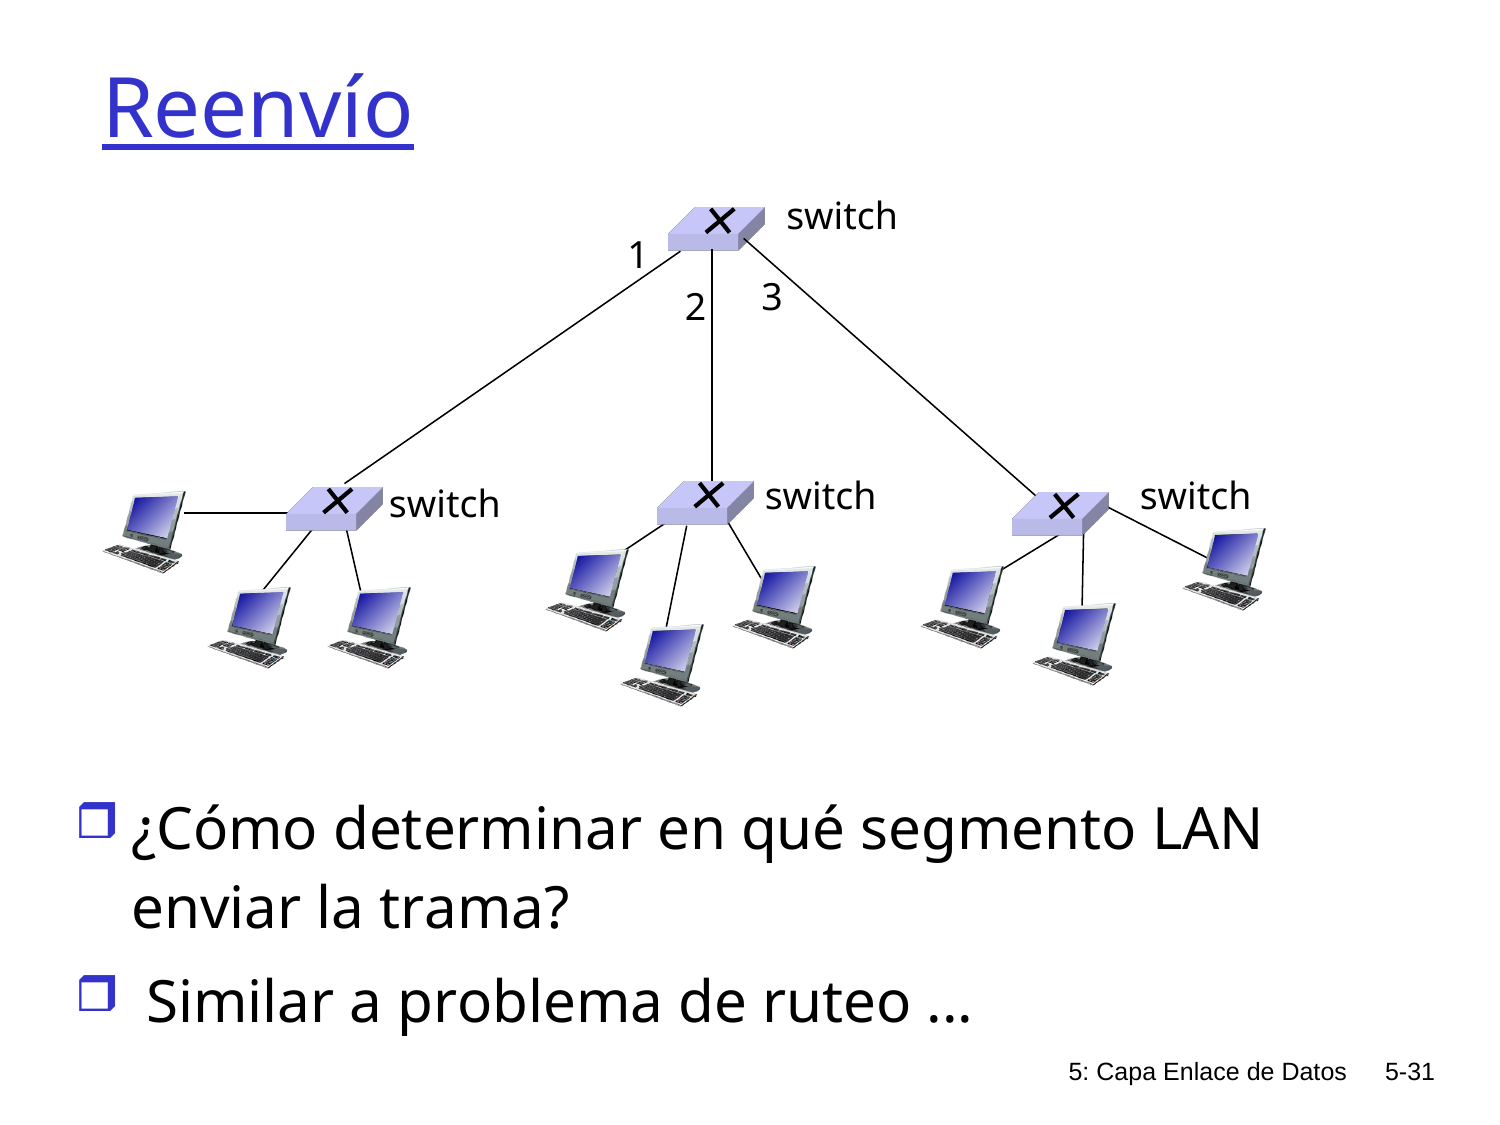

# Reenvío
switch
1
3
2
switch
switch
switch
¿Cómo determinar en qué segmento LAN enviar la trama?
 Similar a problema de ruteo ...
31